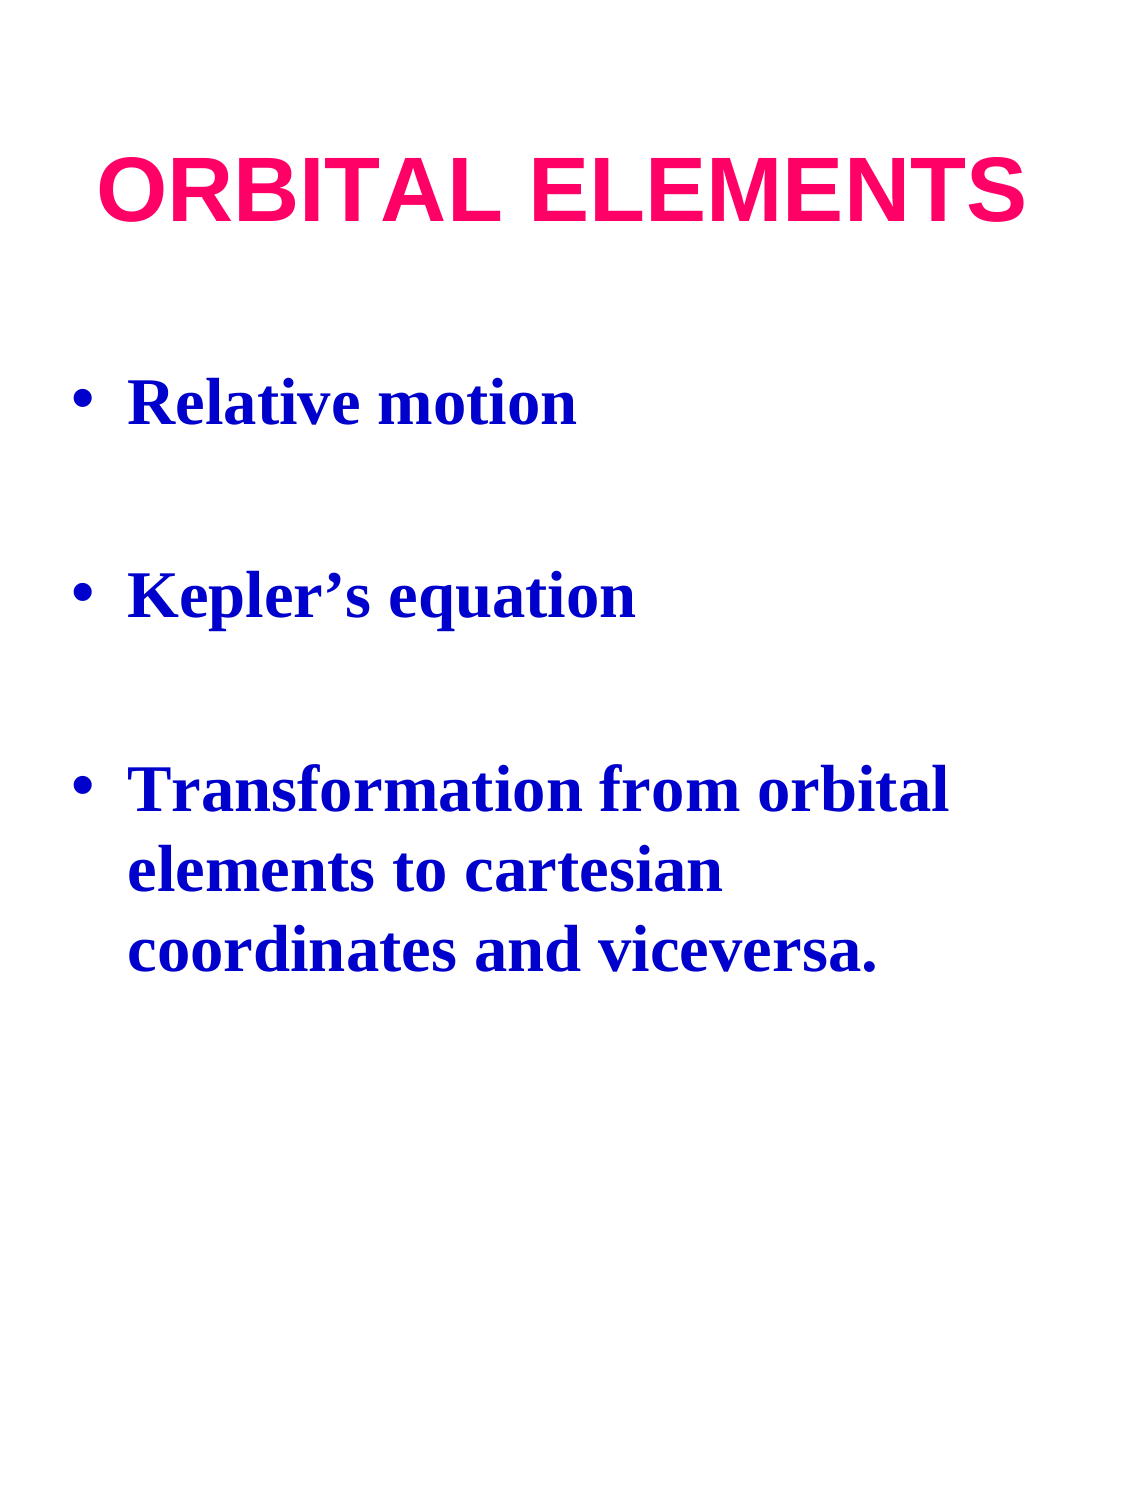

# ORBITAL ELEMENTS
Relative motion
Kepler’s equation
Transformation from orbital elements to cartesian coordinates and viceversa.